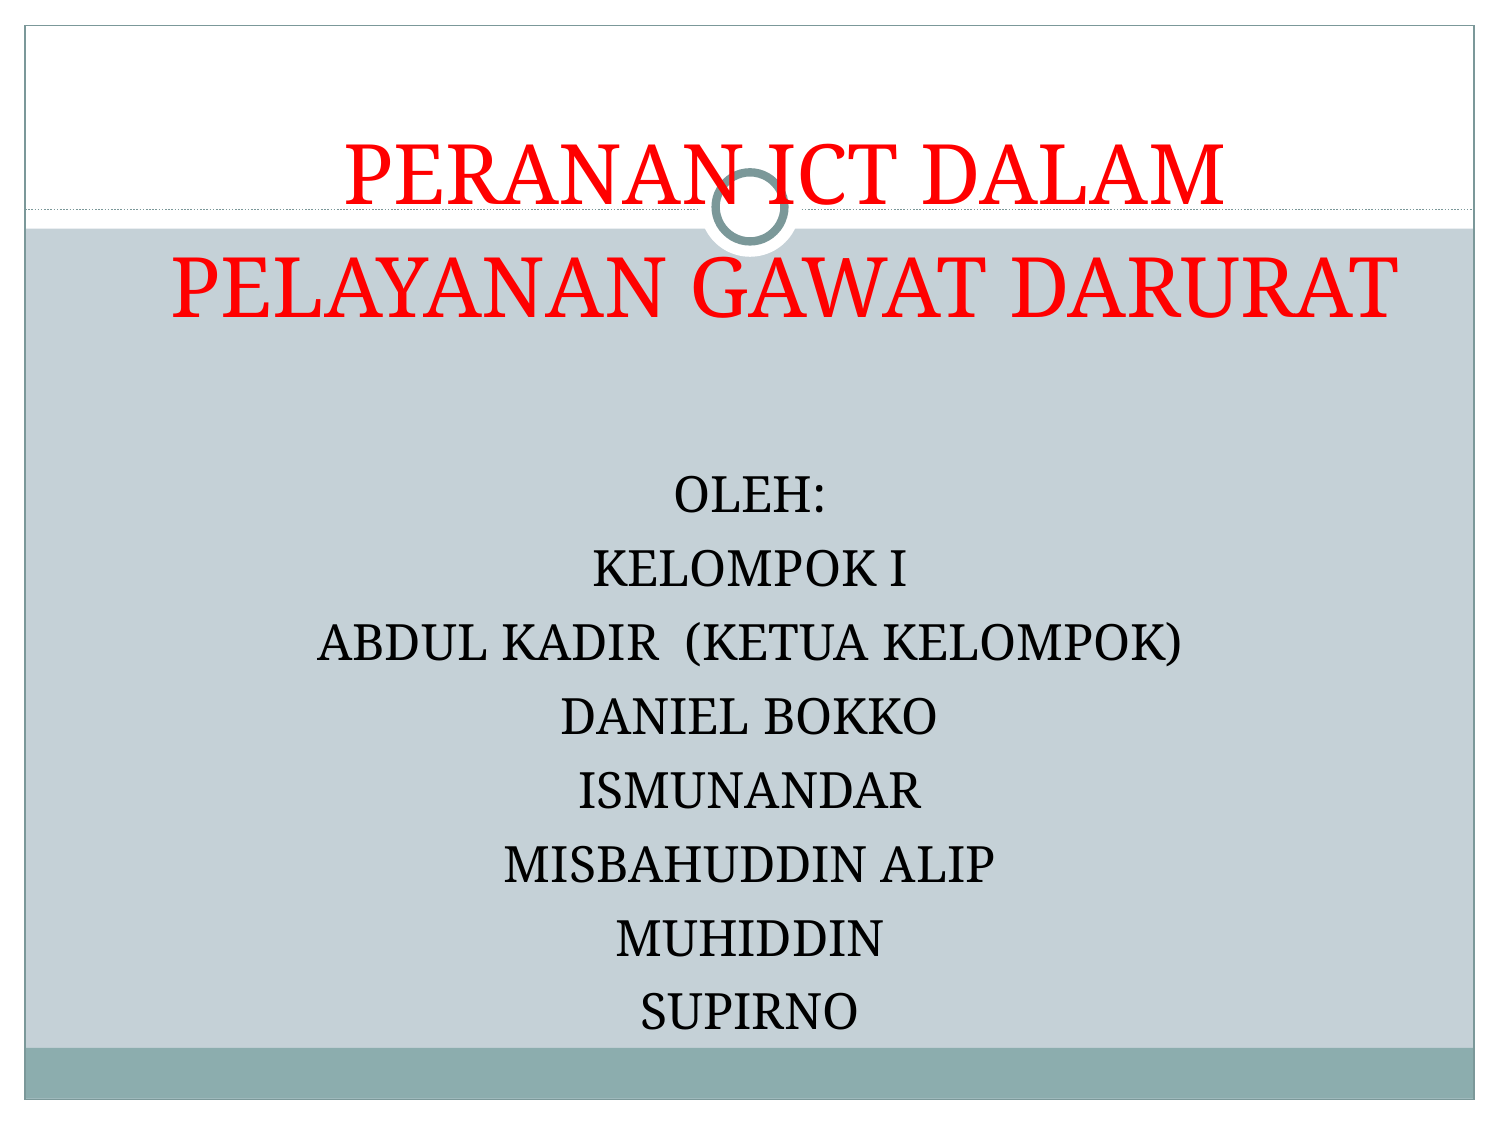

# PERANAN ICT DALAM PELAYANAN GAWAT DARURAT
OLEH:
KELOMPOK I
ABDUL KADIR (KETUA KELOMPOK)
DANIEL BOKKO
ISMUNANDAR
MISBAHUDDIN ALIP
MUHIDDIN
SUPIRNO